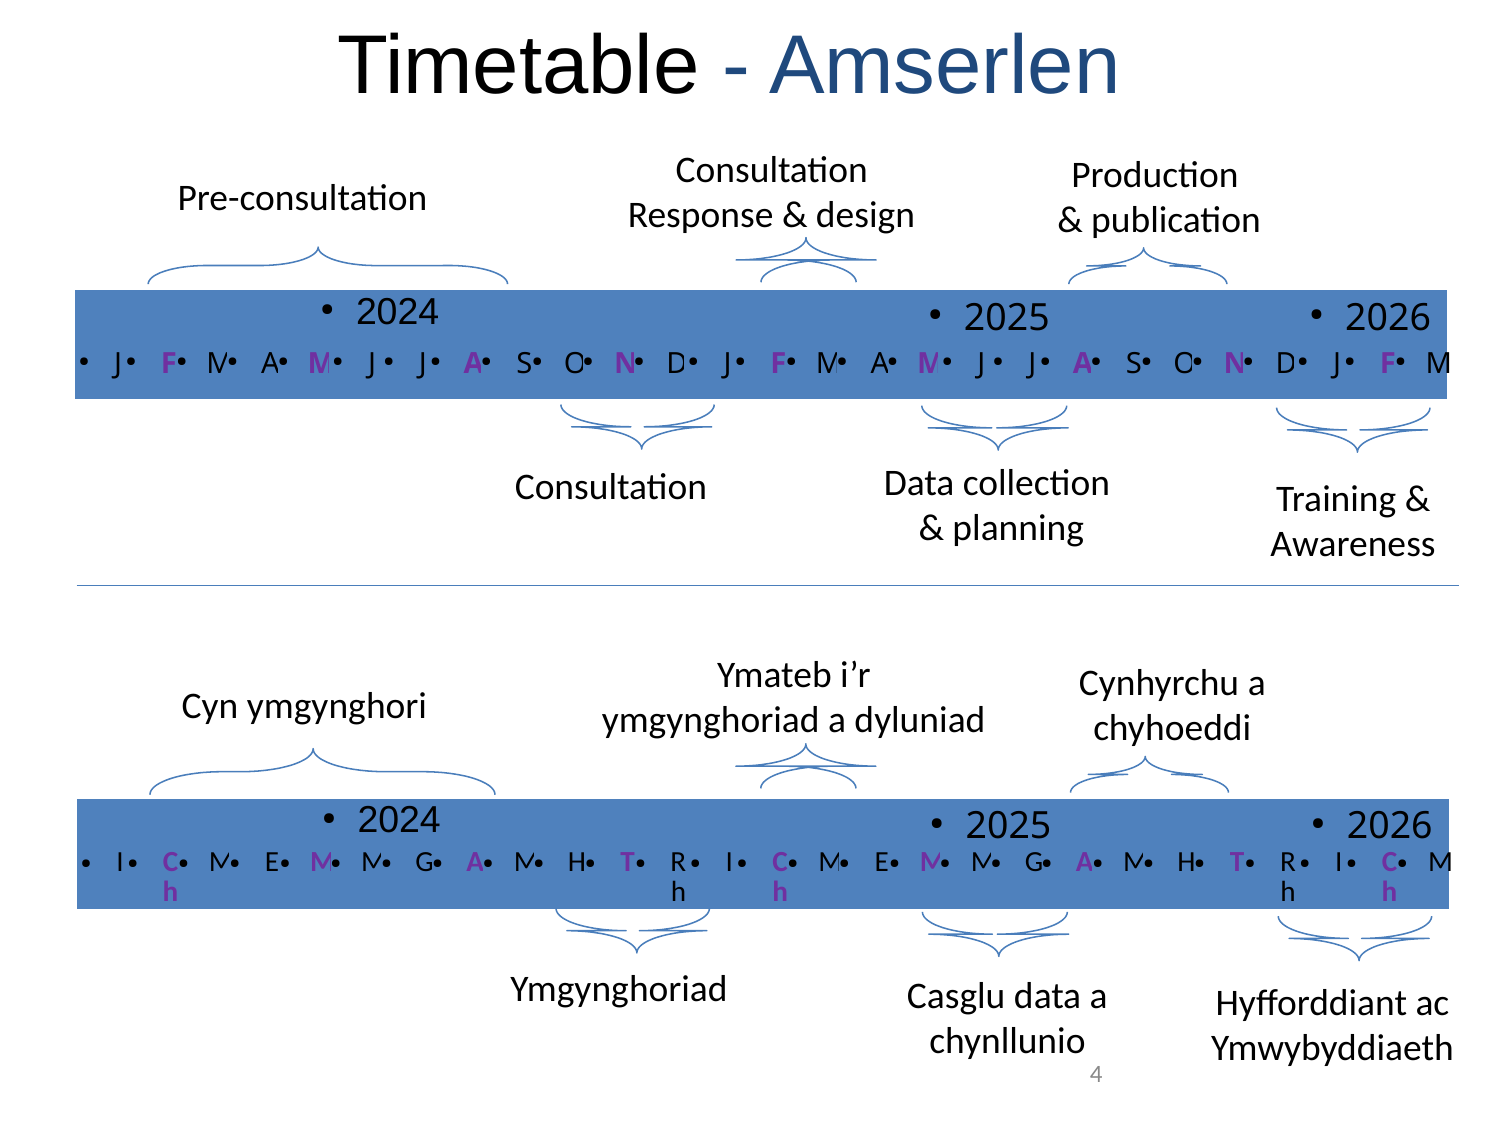

# Timetable - Amserlen
Consultation Response & design
Production
& publication
Pre-consultation
Data collection
& planning
Consultation
Training & Awareness
| 2024 | | | | | | | | | | | | 2025 | | | | | | | | | | | | 2026 | | |
| --- | --- | --- | --- | --- | --- | --- | --- | --- | --- | --- | --- | --- | --- | --- | --- | --- | --- | --- | --- | --- | --- | --- | --- | --- | --- | --- |
| J | F | M | A | M | J | J | A | S | O | N | D | J | F | M | A | M | J | J | A | S | O | N | D | J | F | M |
Ymateb i’r
ymgynghoriad a dyluniad
Cynhyrchu a chyhoeddi
Cyn ymgynghori
| 2024 | | | | | | | | | | | | 2025 | | | | | | | | | | | | 2026 | | |
| --- | --- | --- | --- | --- | --- | --- | --- | --- | --- | --- | --- | --- | --- | --- | --- | --- | --- | --- | --- | --- | --- | --- | --- | --- | --- | --- |
| I | Ch | M | E | M | M | G | A | M | H | T | Rh | I | Ch | M | E | M | M | G | A | M | H | T | Rh | I | Ch | M |
Ymgynghoriad
Casglu data a chynllunio
Hyfforddiant ac Ymwybyddiaeth